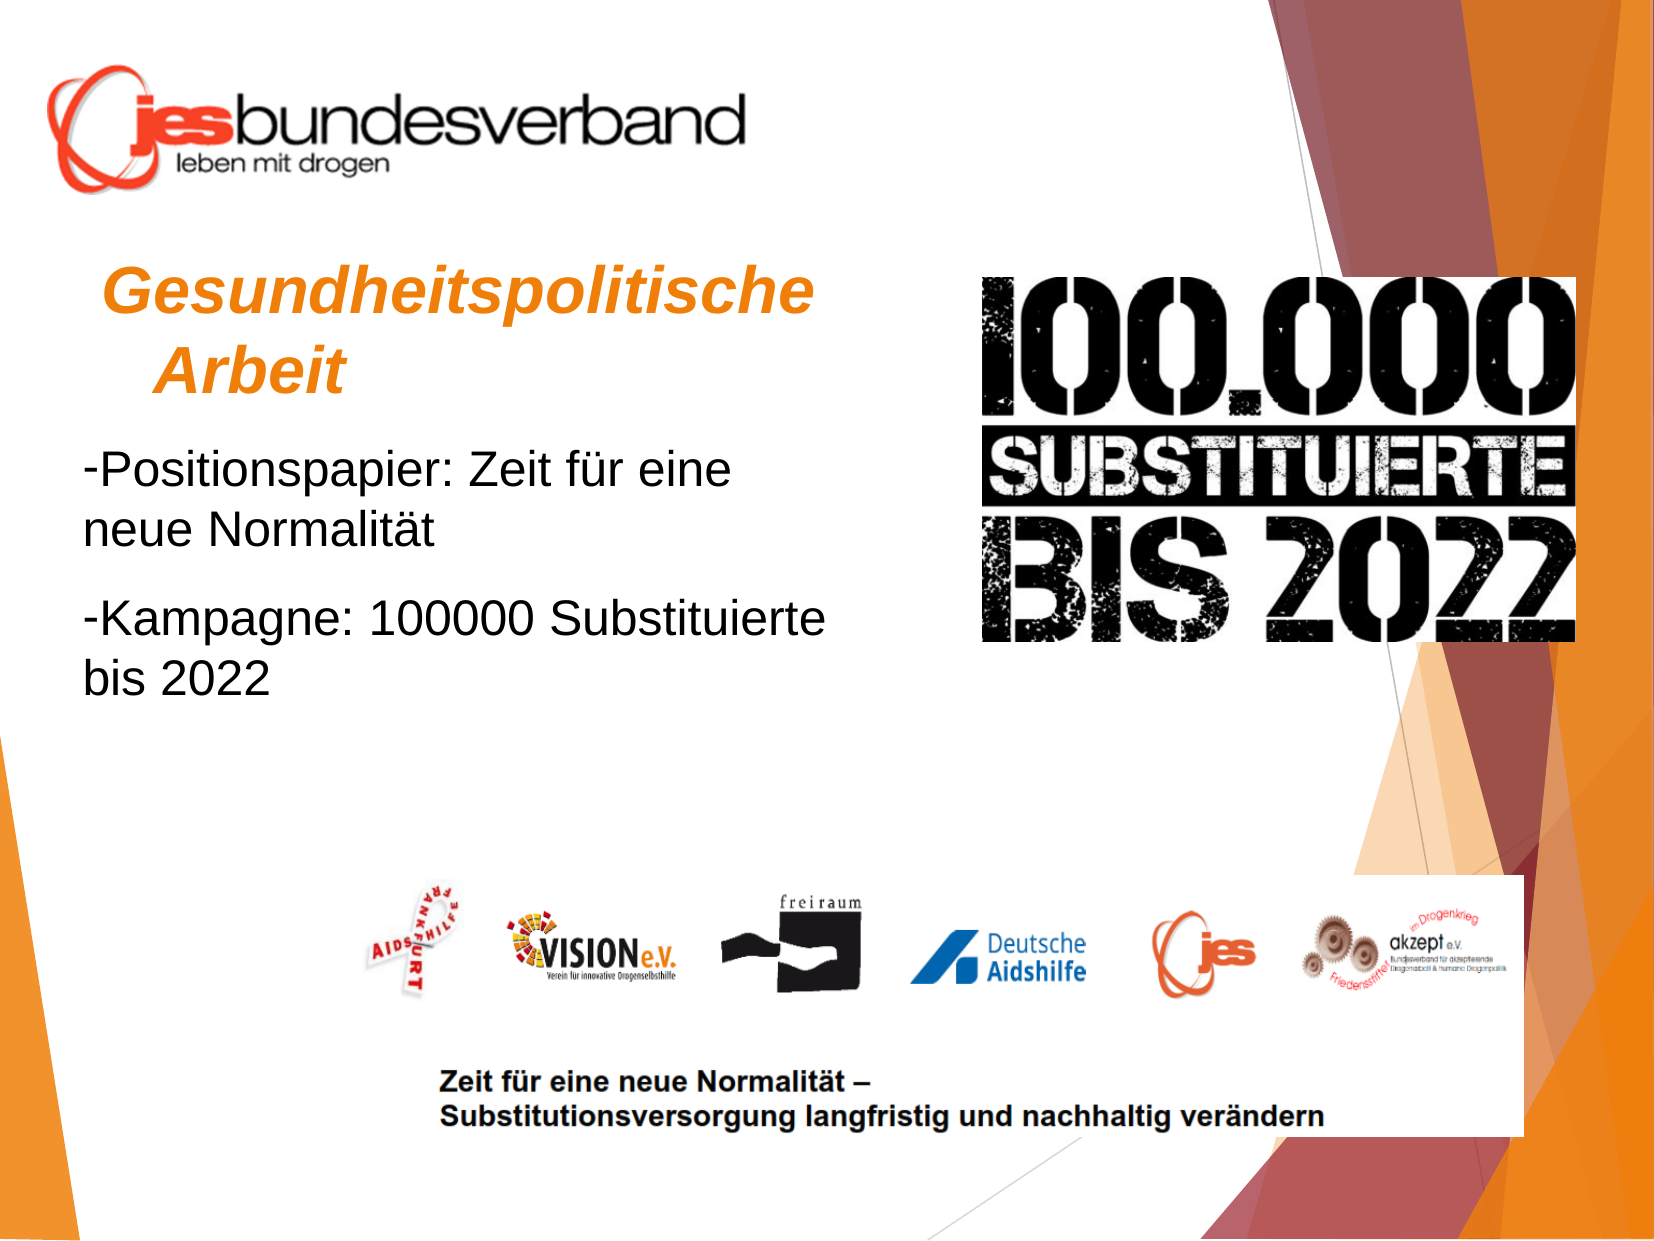

Gesundheitspolitische Arbeit
Positionspapier: Zeit für eine neue Normalität
Kampagne: 100000 Substituierte bis 2022